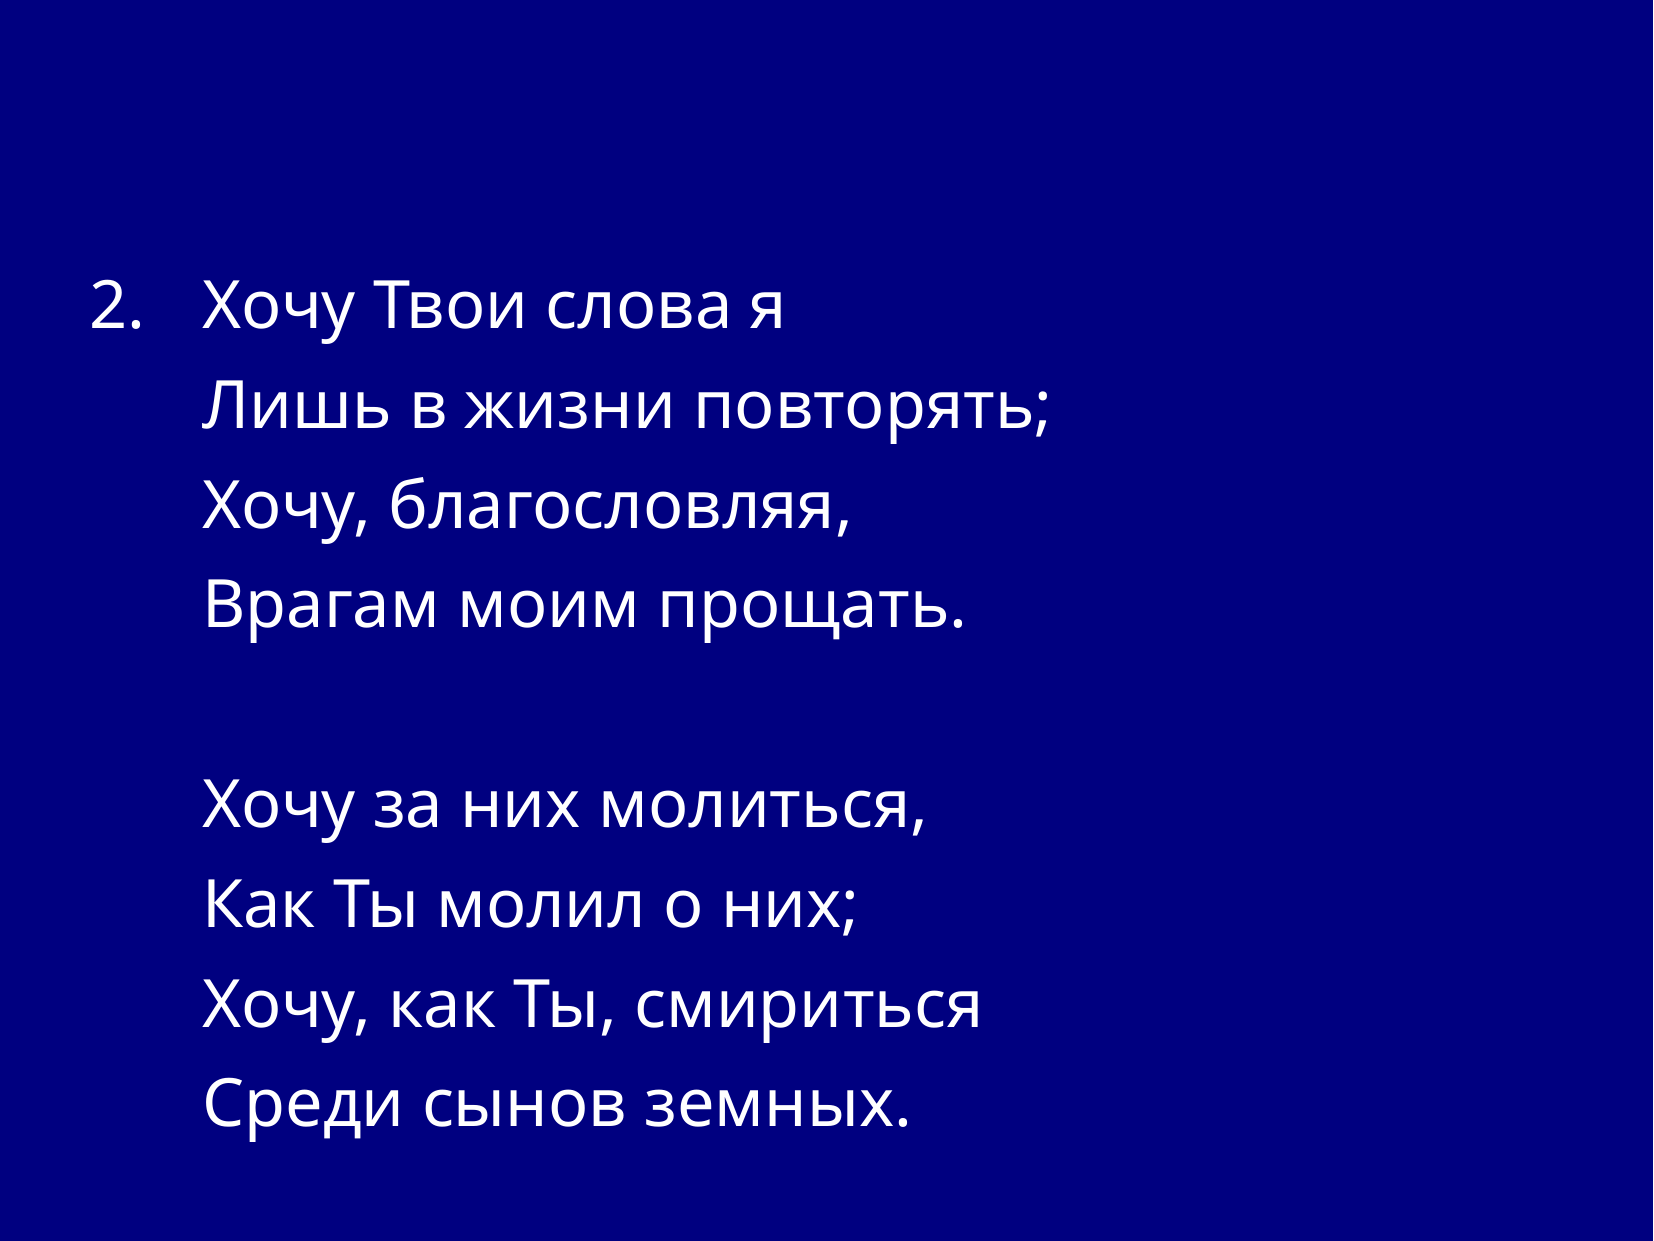

2.	Хочу Твои слова я
	Лишь в жизни повторять;
	Хочу, благословляя,
	Врагам моим прощать.
	Хочу за них молиться,
	Как Ты молил о них;
	Хочу, как Ты, смириться
	Среди сынов земных.